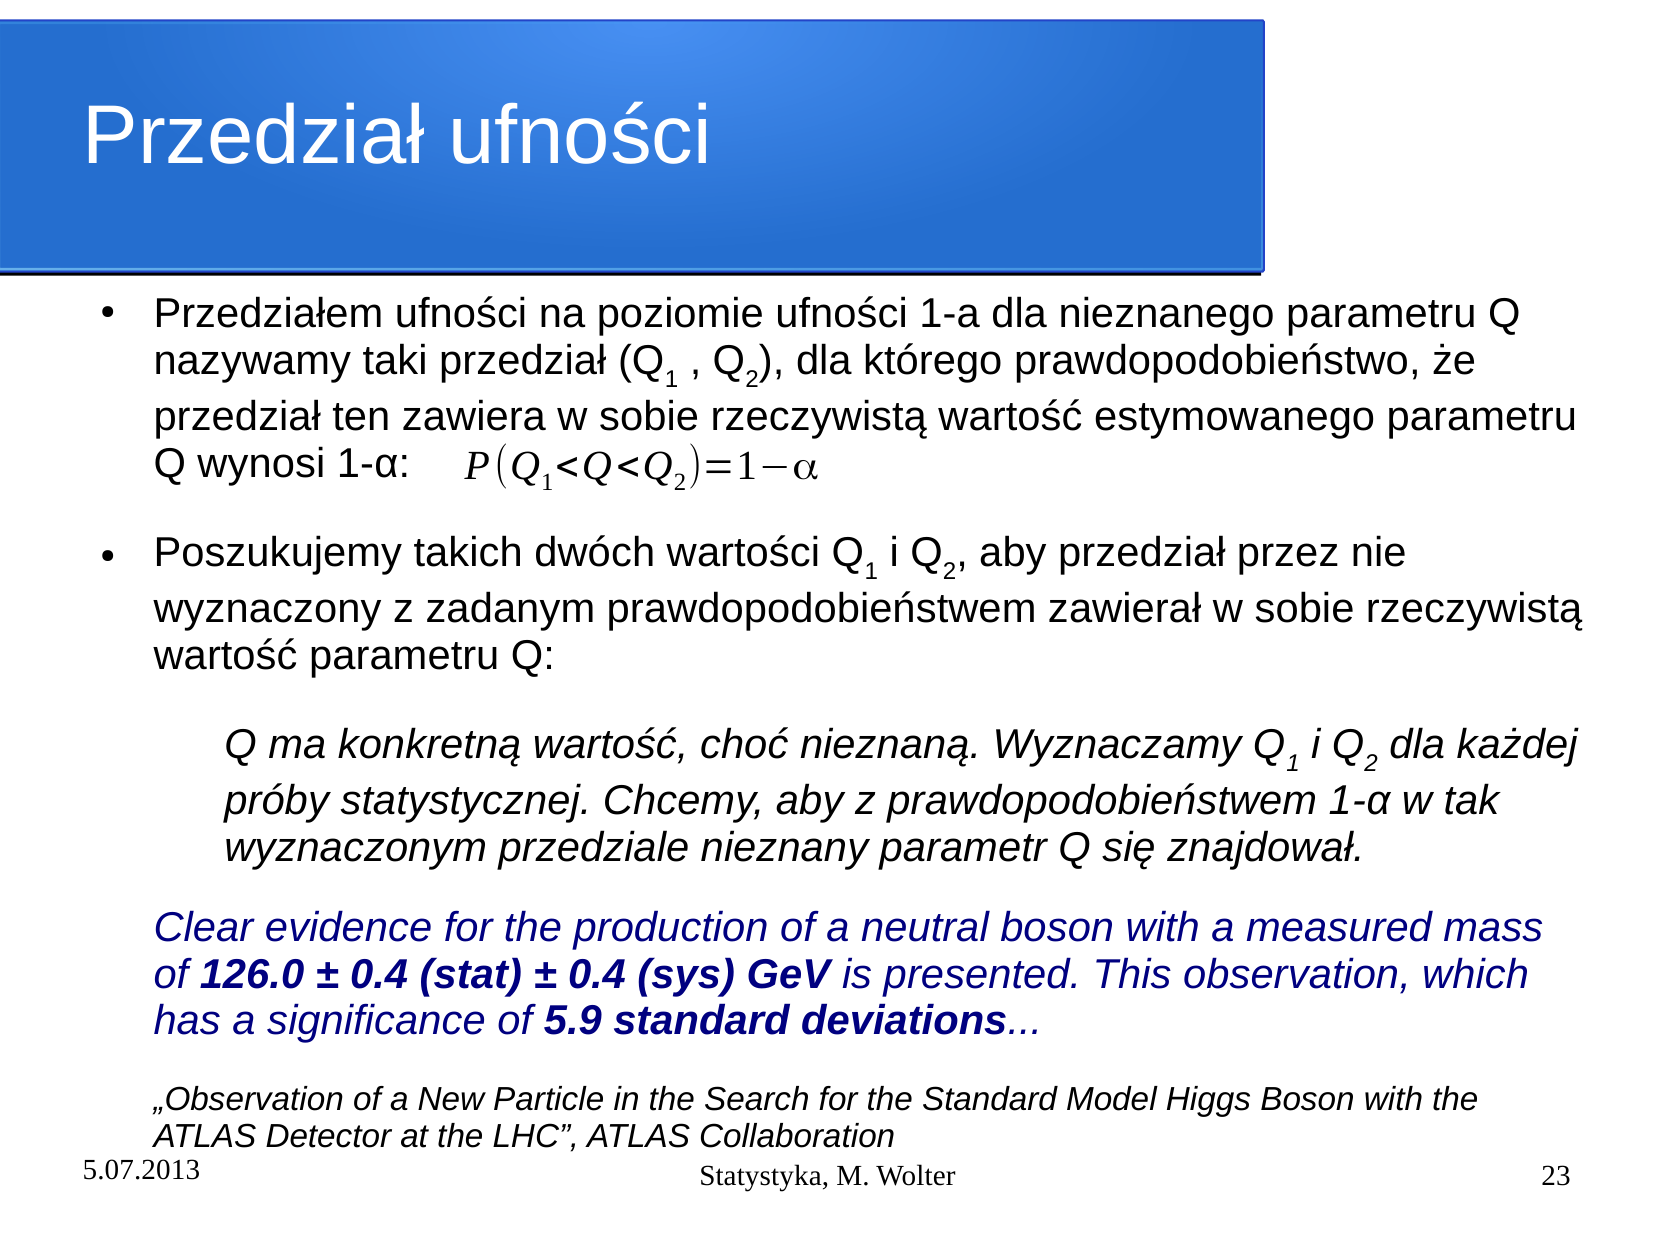

# Przedział ufności
Przedziałem ufności na poziomie ufności 1-a dla nieznanego parametru Q nazywamy taki przedział (Q1 , Q2), dla którego prawdopodobieństwo, że przedział ten zawiera w sobie rzeczywistą wartość estymowanego parametru Q wynosi 1-α:
Poszukujemy takich dwóch wartości Q1 i Q2, aby przedział przez nie wyznaczony z zadanym prawdopodobieństwem zawierał w sobie rzeczywistą wartość parametru Q:
Q ma konkretną wartość, choć nieznaną. Wyznaczamy Q1 i Q2 dla każdej próby statystycznej. Chcemy, aby z prawdopodobieństwem 1-α w tak wyznaczonym przedziale nieznany parametr Q się znajdował.
Clear evidence for the production of a neutral boson with a measured mass of 126.0 ± 0.4 (stat) ± 0.4 (sys) GeV is presented. This observation, which has a signiﬁcance of 5.9 standard deviations...
„Observation of a New Particle in the Search for the Standard Model Higgs Boson with the ATLAS Detector at the LHC”, ATLAS Collaboration
5.07.2013
Statystyka, M. Wolter
23